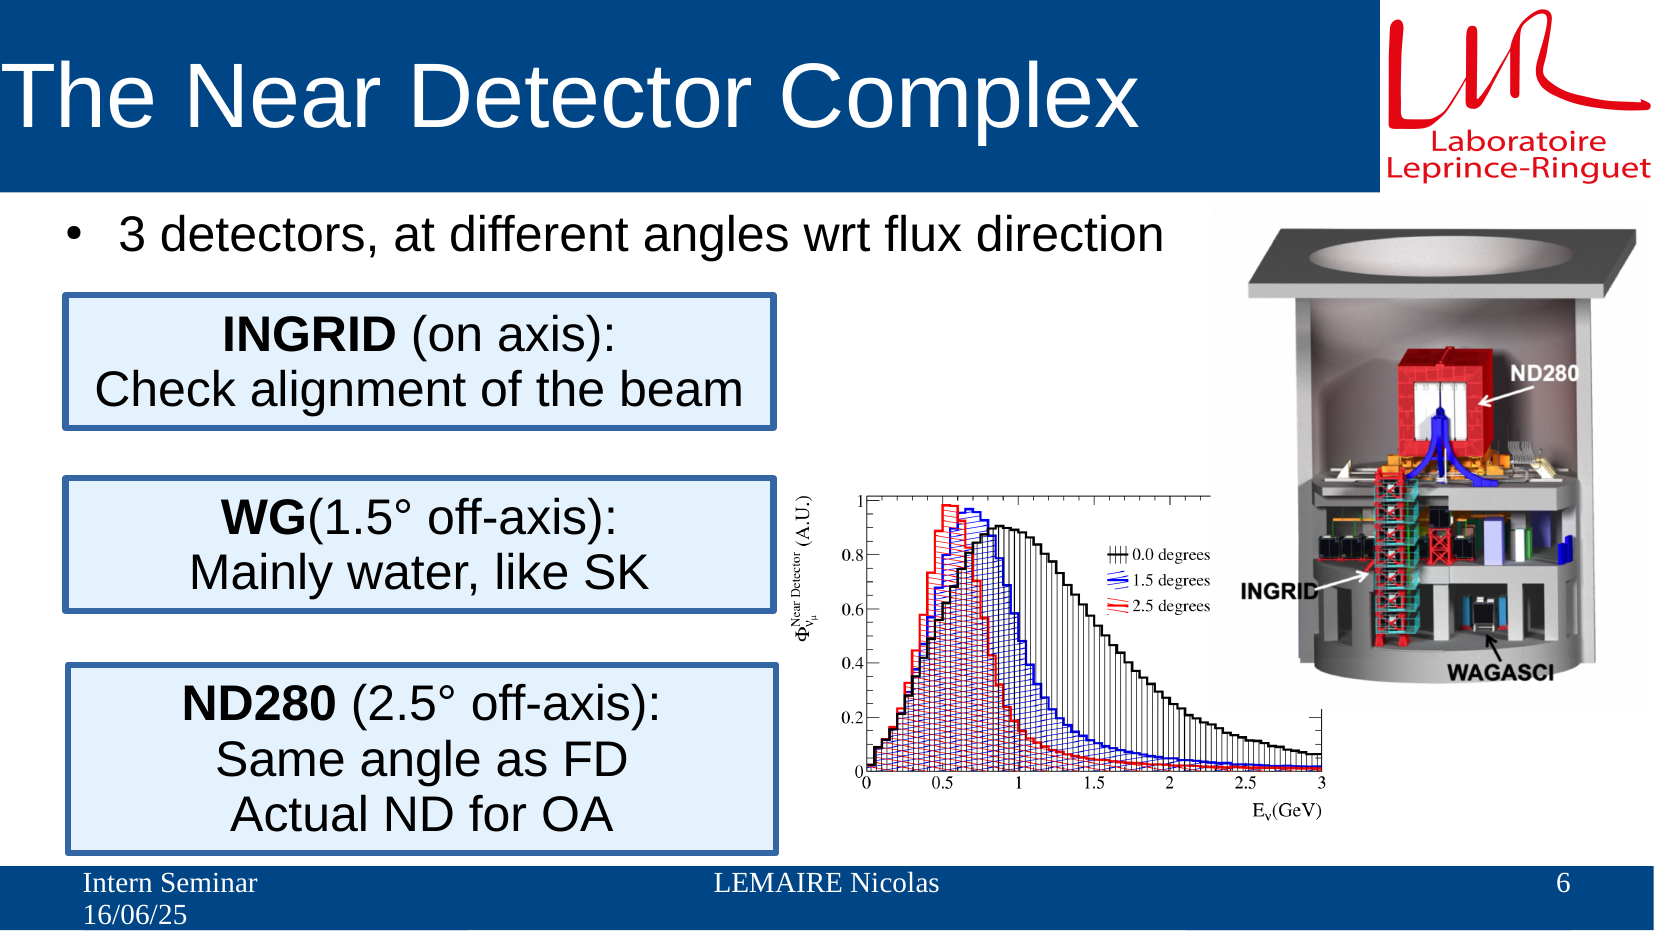

# The Near Detector Complex
3 detectors, at different angles wrt flux direction
INGRID (on axis):
Check alignment of the beam
WG(1.5° off-axis):
Mainly water, like SK
ND280 (2.5° off-axis):
Same angle as FD
Actual ND for OA
6